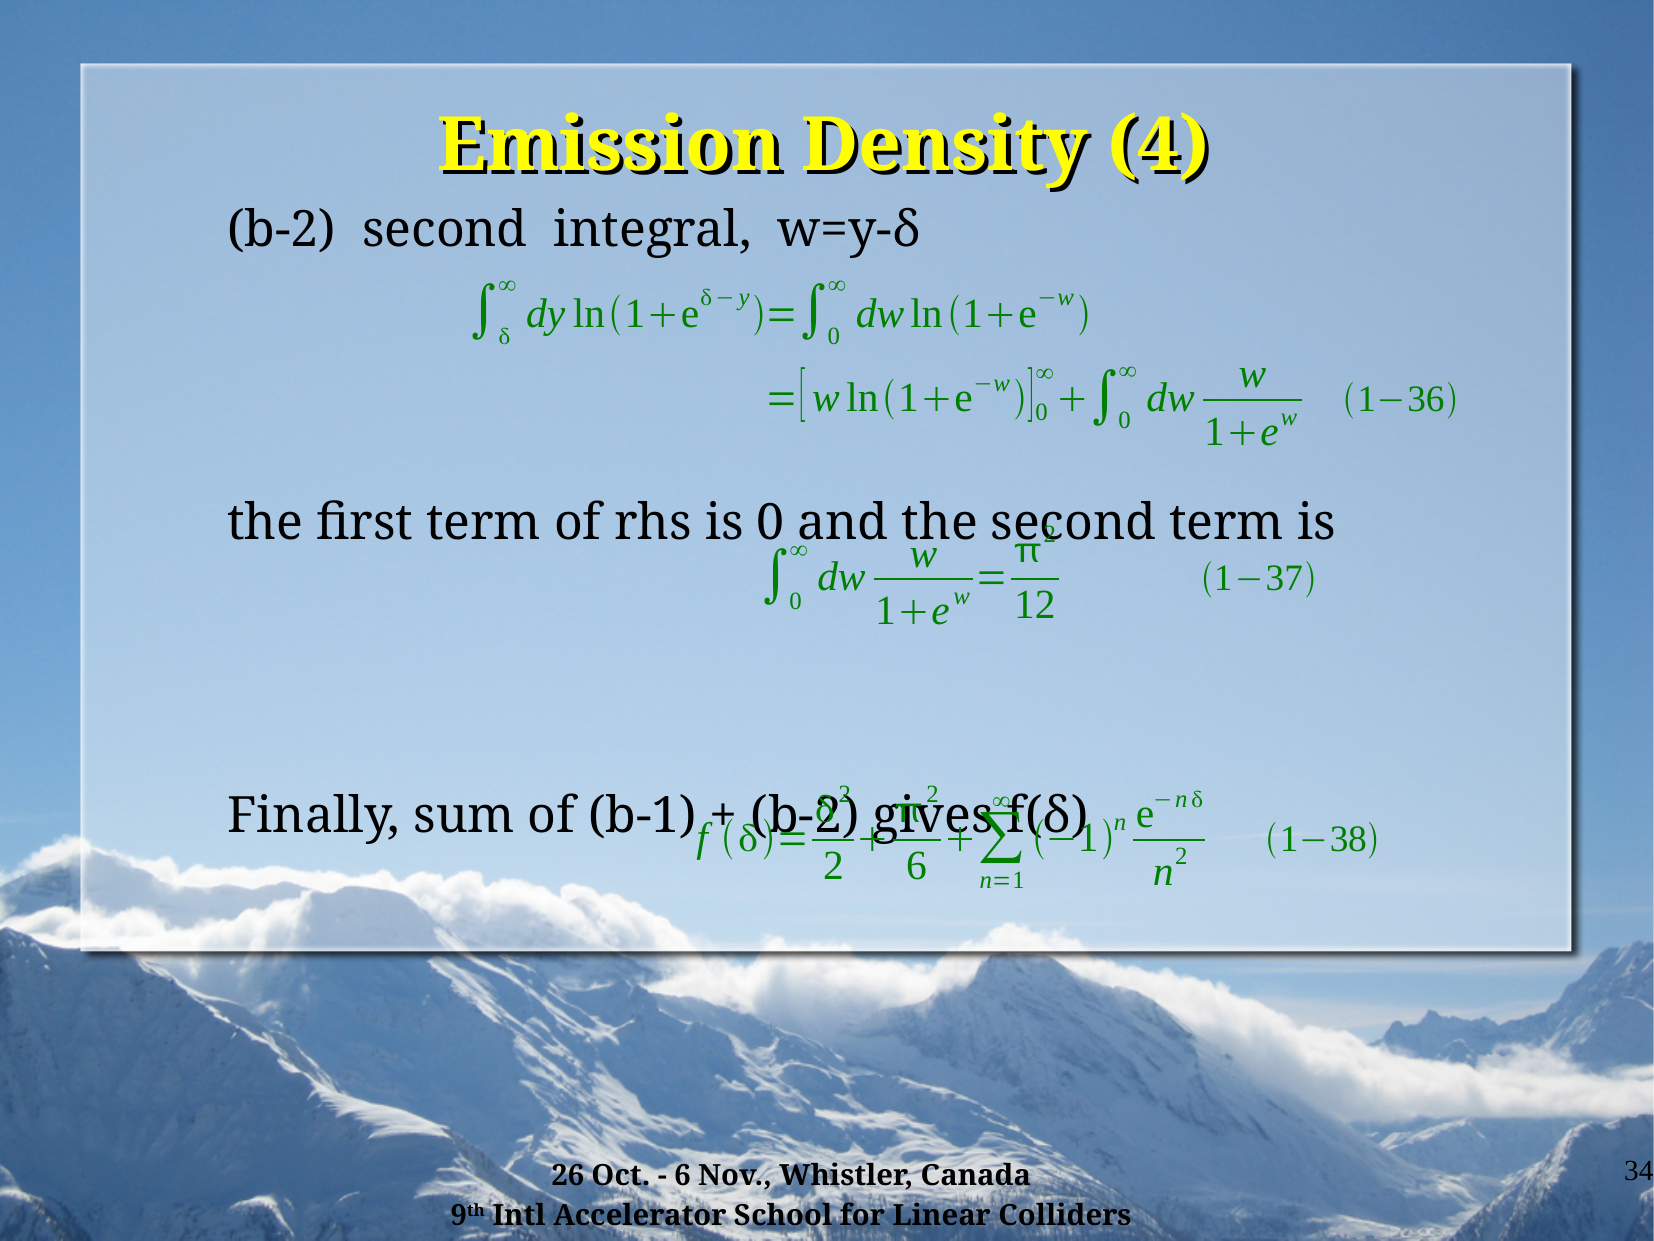

# Emission Density (4)
(b-2) second integral, w=y-δ
the first term of rhs is 0 and the second term is
Finally, sum of (b-1) + (b-2) gives f(δ)
34